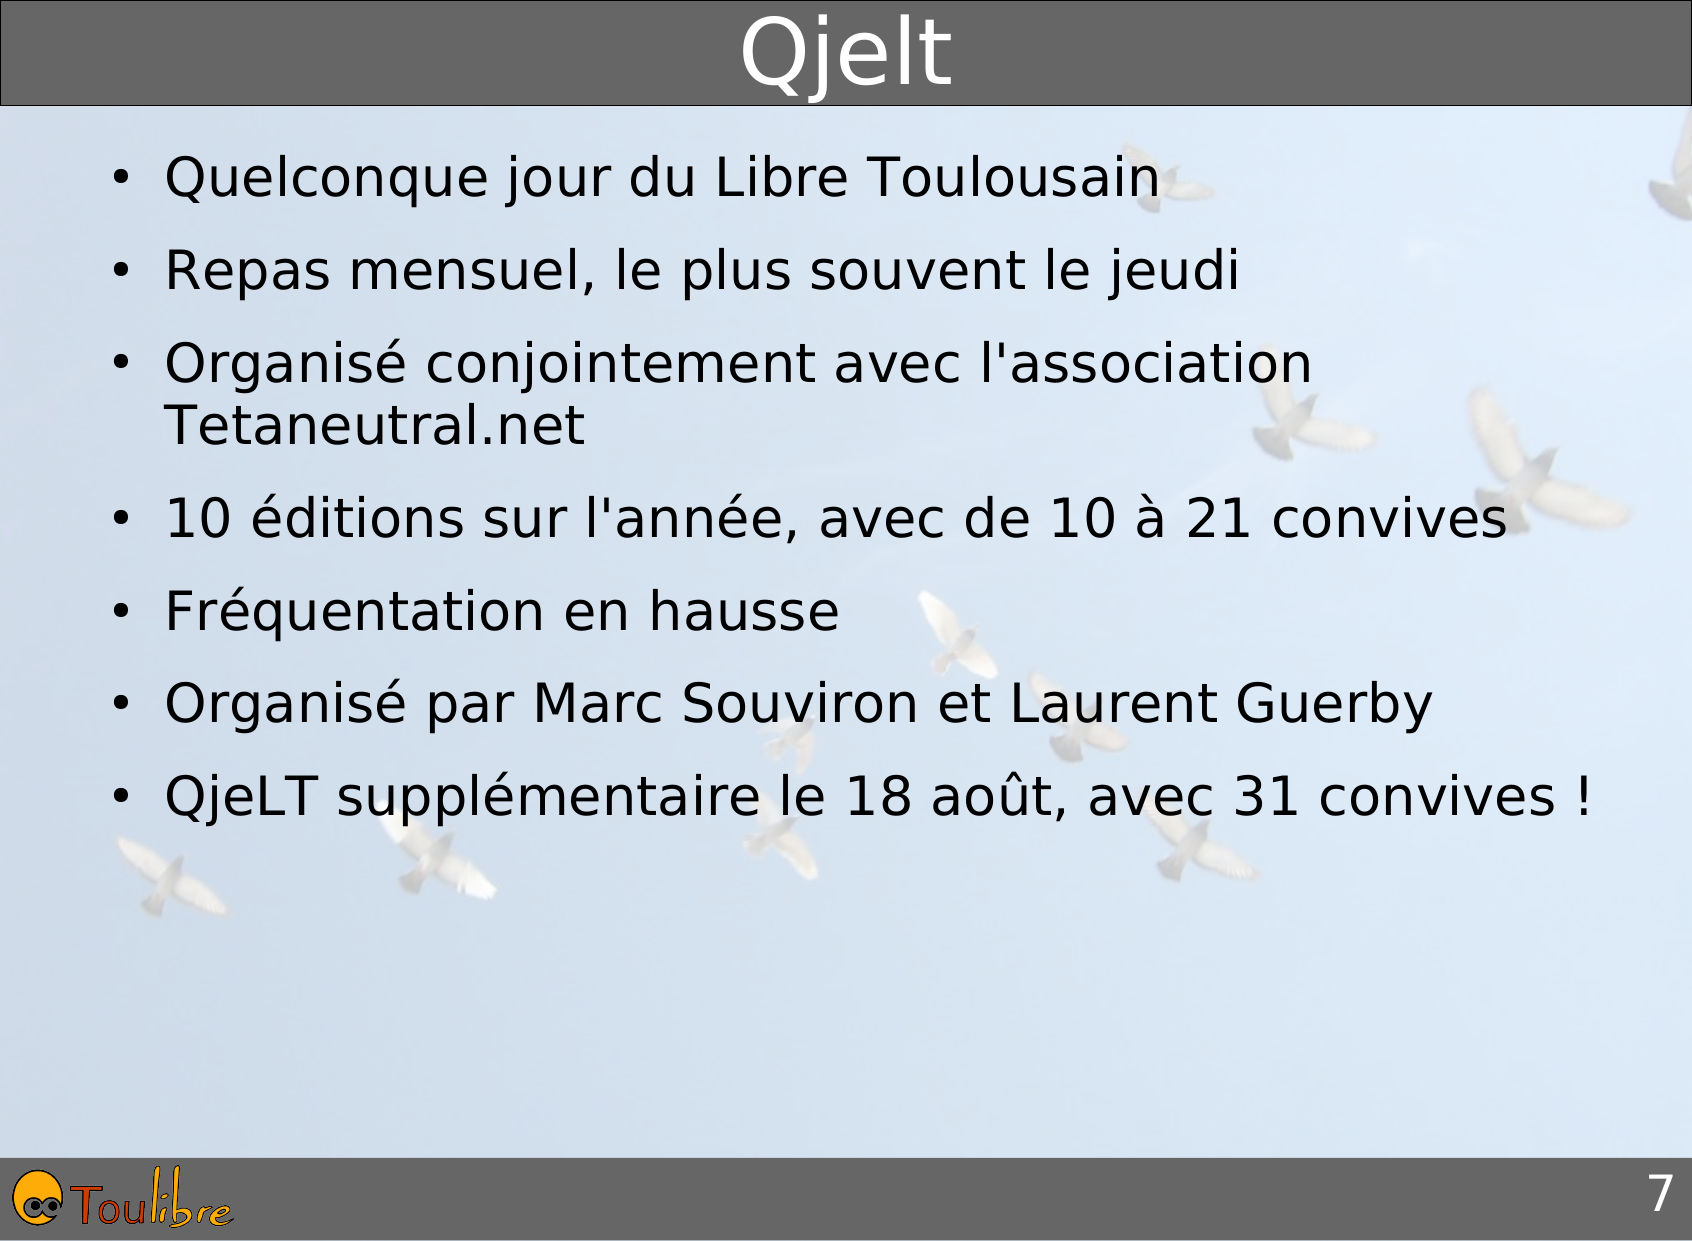

# Qjelt
Quelconque jour du Libre Toulousain
Repas mensuel, le plus souvent le jeudi
Organisé conjointement avec l'association Tetaneutral.net
10 éditions sur l'année, avec de 10 à 21 convives
Fréquentation en hausse
Organisé par Marc Souviron et Laurent Guerby
QjeLT supplémentaire le 18 août, avec 31 convives !